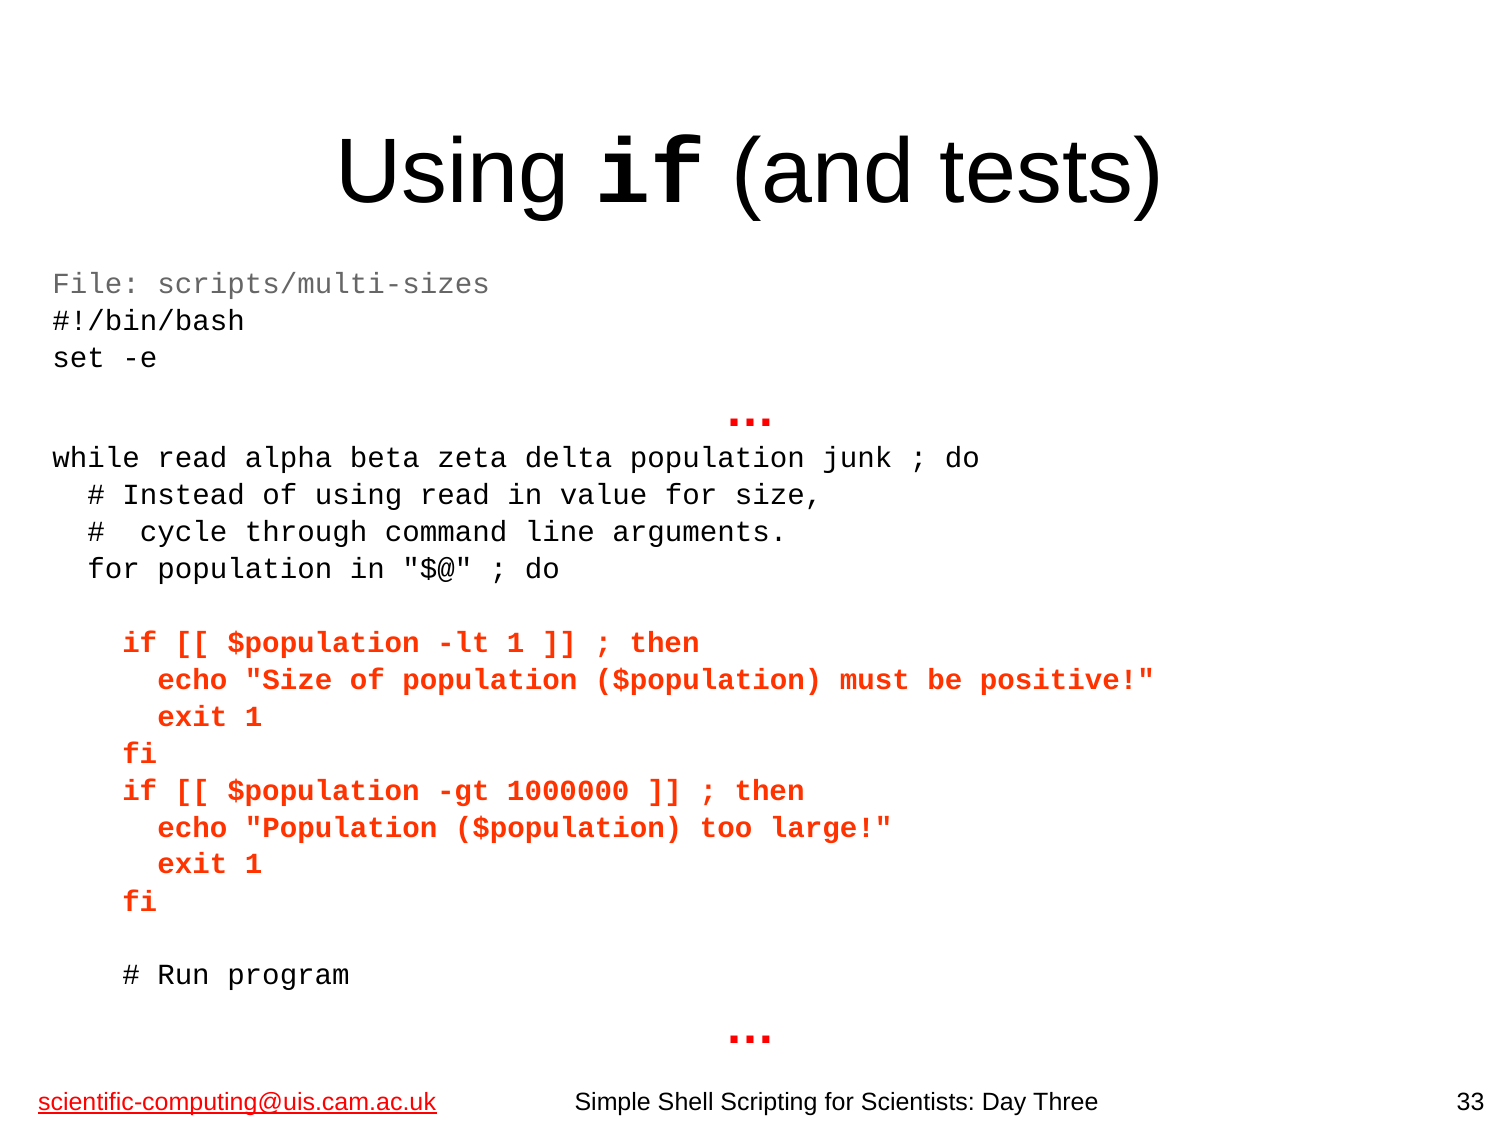

# Using if (and tests)
File: scripts/multi-sizes
#!/bin/bash
set -e
…
while read alpha beta zeta delta population junk ; do
 # Instead of using read in value for size,
 # cycle through command line arguments.
 for population in "$@" ; do
 if [[ $population -lt 1 ]] ; then
 echo "Size of population ($population) must be positive!"
 exit 1
 fi
 if [[ $population -gt 1000000 ]] ; then
 echo "Population ($population) too large!"
 exit 1
 fi
 # Run program
…
escience-support@ucs.cam.ac.uk	Simple Shell Scripting for Scientists: Day Three
33